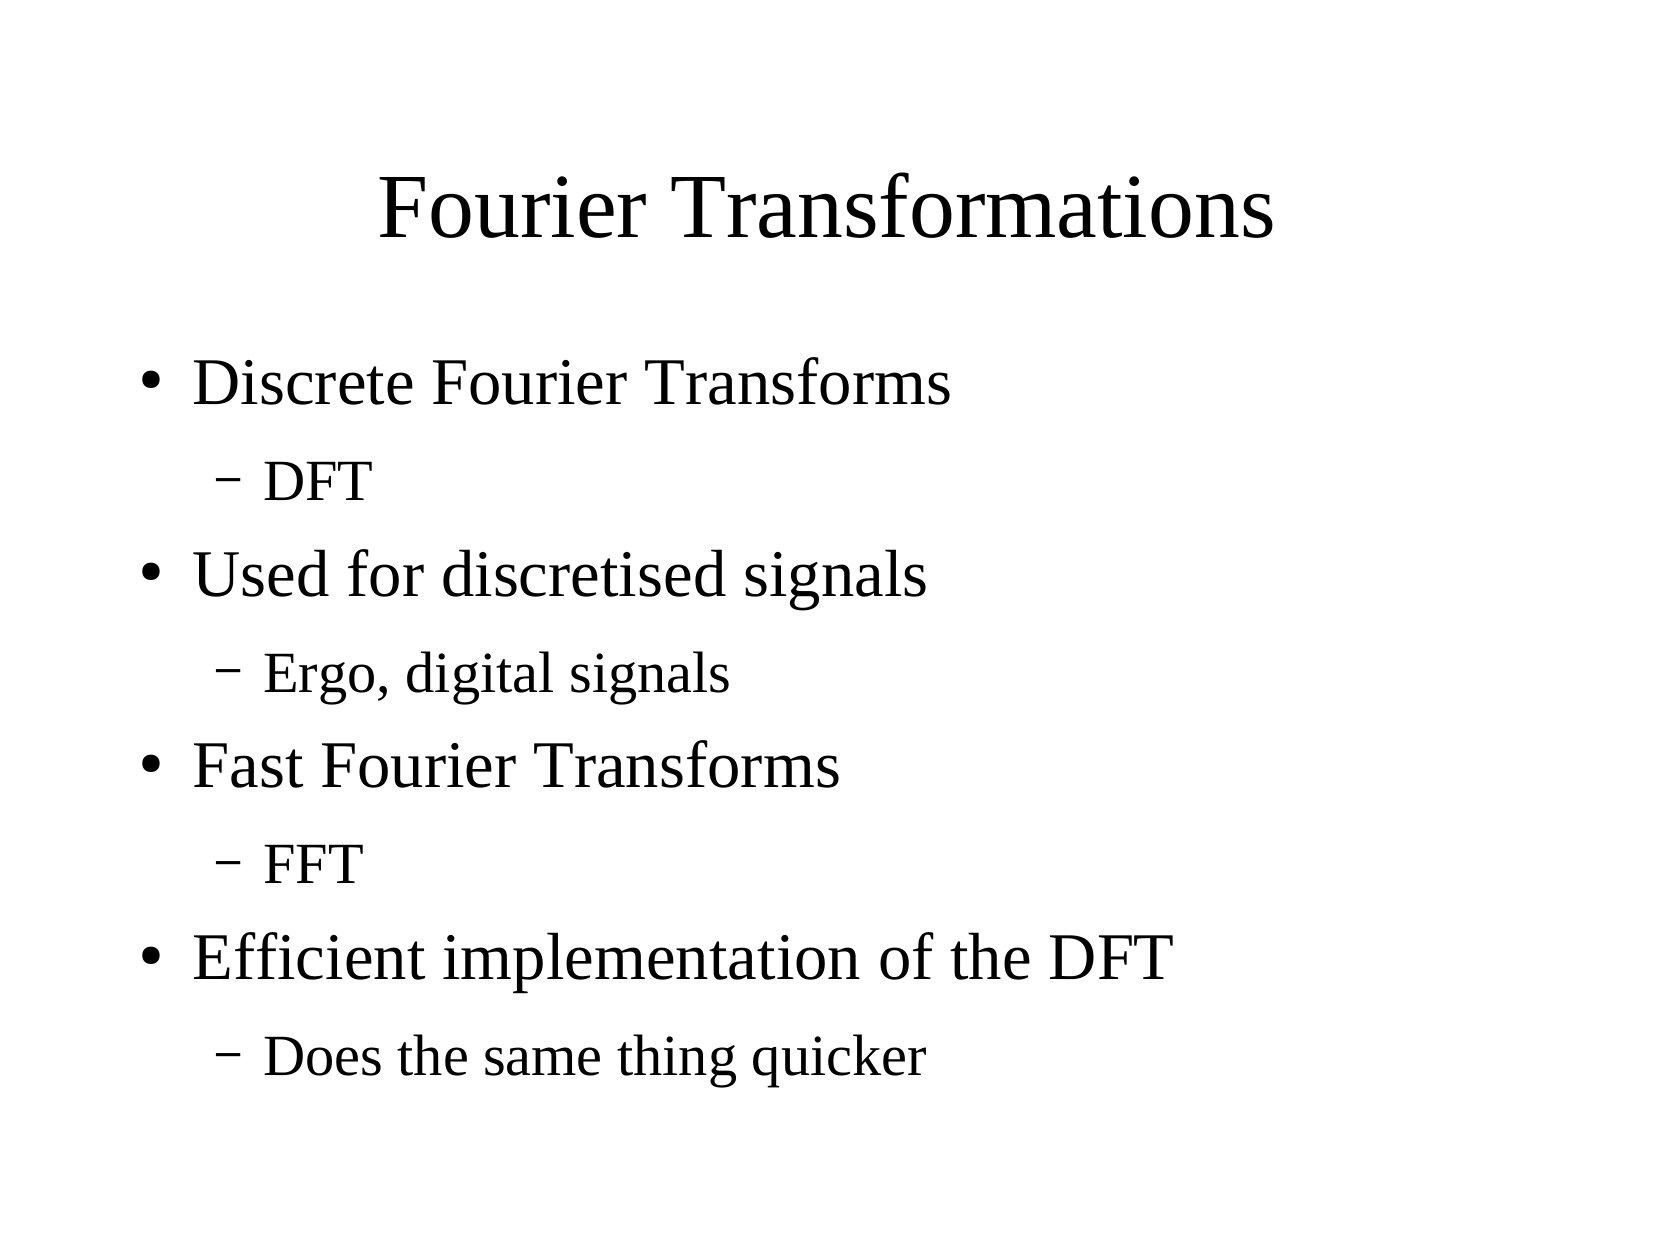

# Fourier Transformations
Discrete Fourier Transforms
DFT
Used for discretised signals
Ergo, digital signals
Fast Fourier Transforms
FFT
Efficient implementation of the DFT
Does the same thing quicker